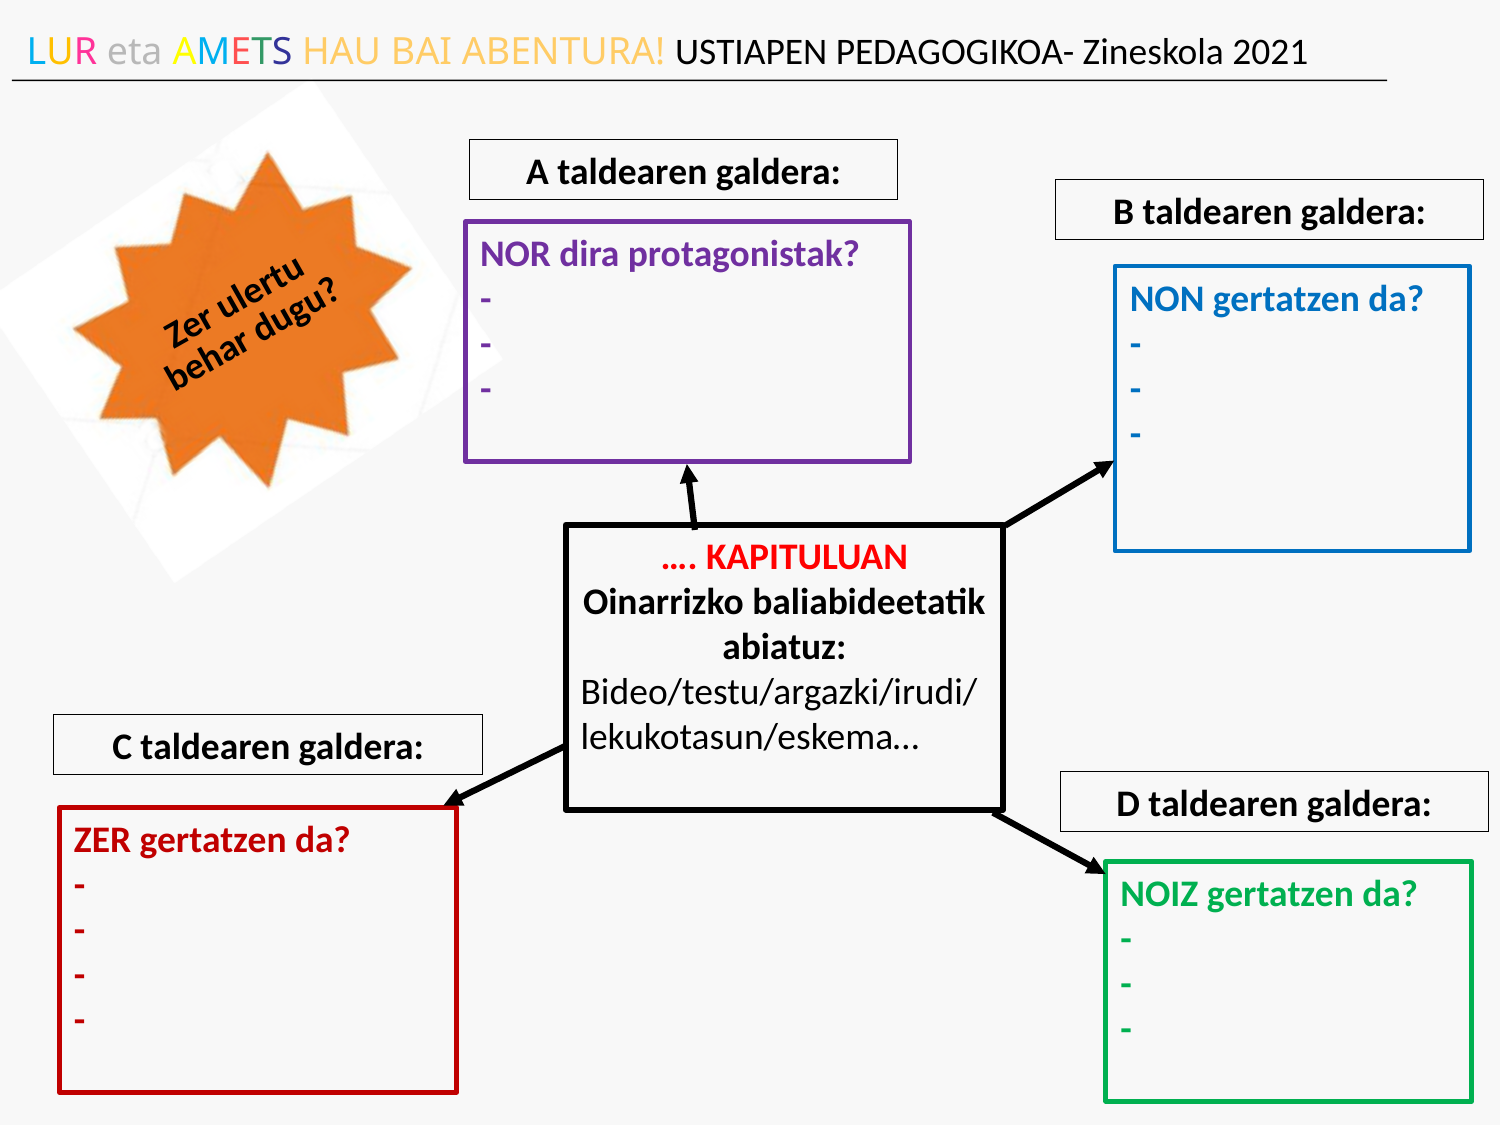

LUR eta AMETS HAU BAI ABENTURA! USTIAPEN PEDAGOGIKOA- Zineskola 2021
A taldearen galdera:
B taldearen galdera:
NOR dira protagonistak?
-
-
-
NON gertatzen da?
-
-
-
Zer ulertu behar dugu?
…. KAPITULUAN
Oinarrizko baliabideetatik abiatuz:
Bideo/testu/argazki/irudi/ lekukotasun/eskema…
C taldearen galdera:
D taldearen galdera:
ZER gertatzen da?
-
-
-
-
NOIZ gertatzen da?
-
-
-